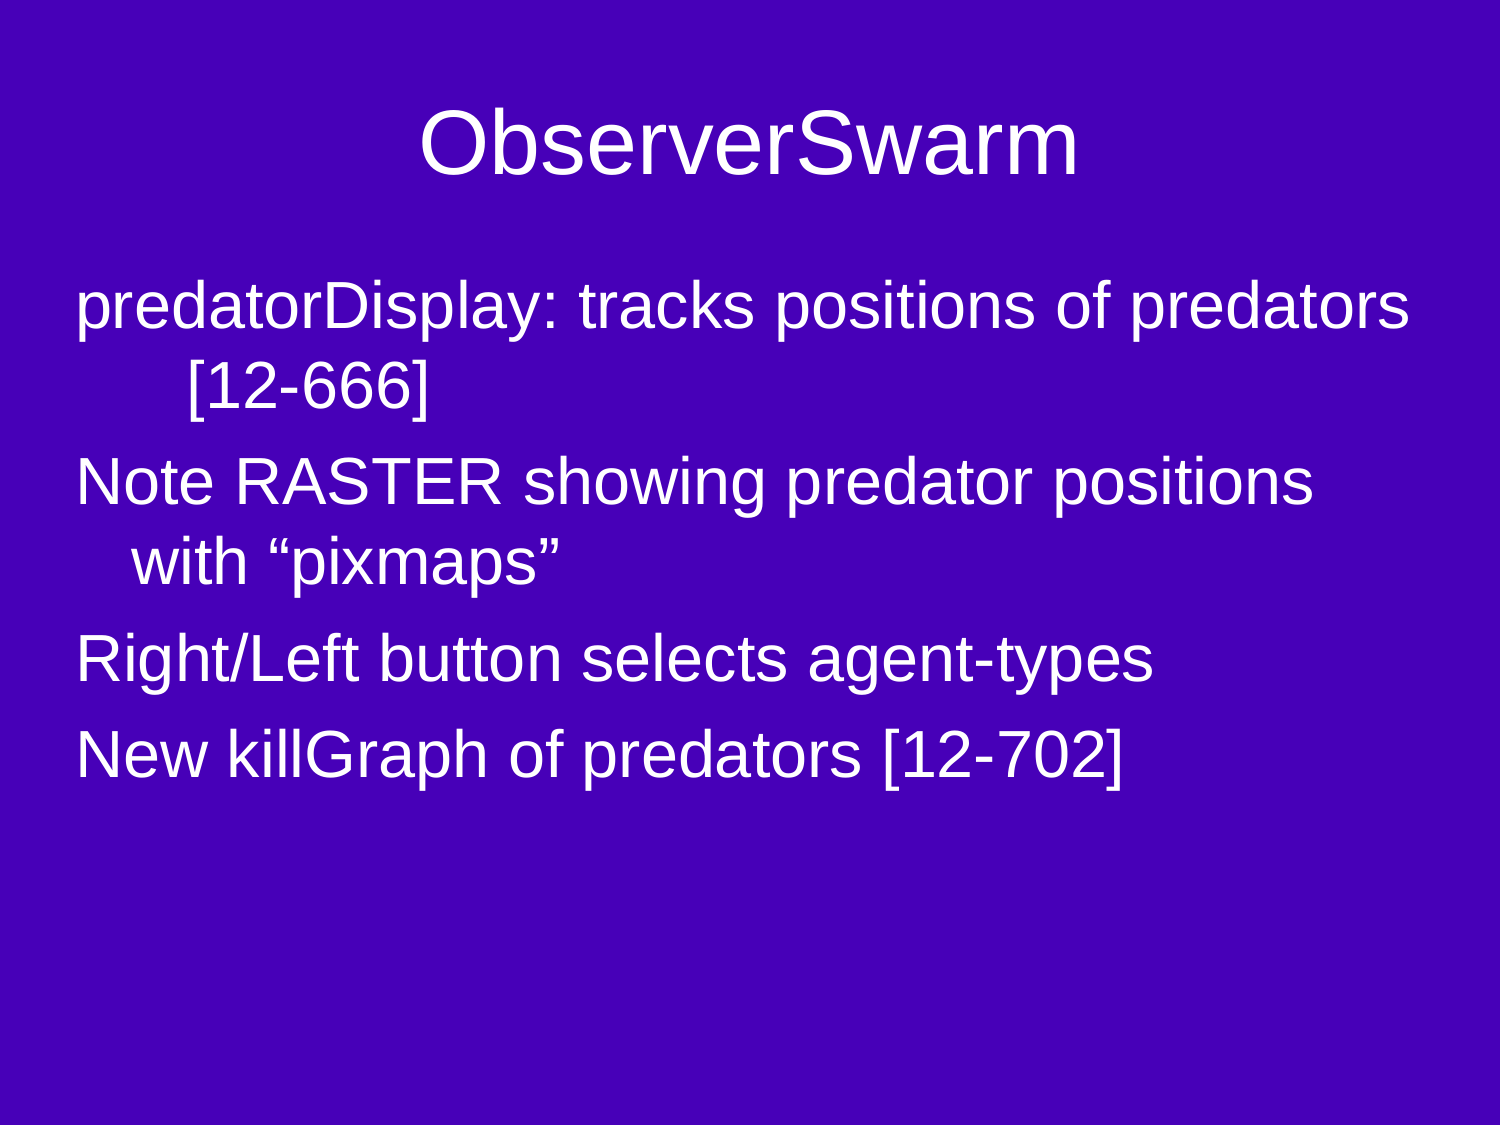

# ObserverSwarm
predatorDisplay: tracks positions of predators [12-666]
Note RASTER showing predator positions with “pixmaps”
Right/Left button selects agent-types
New killGraph of predators [12-702]